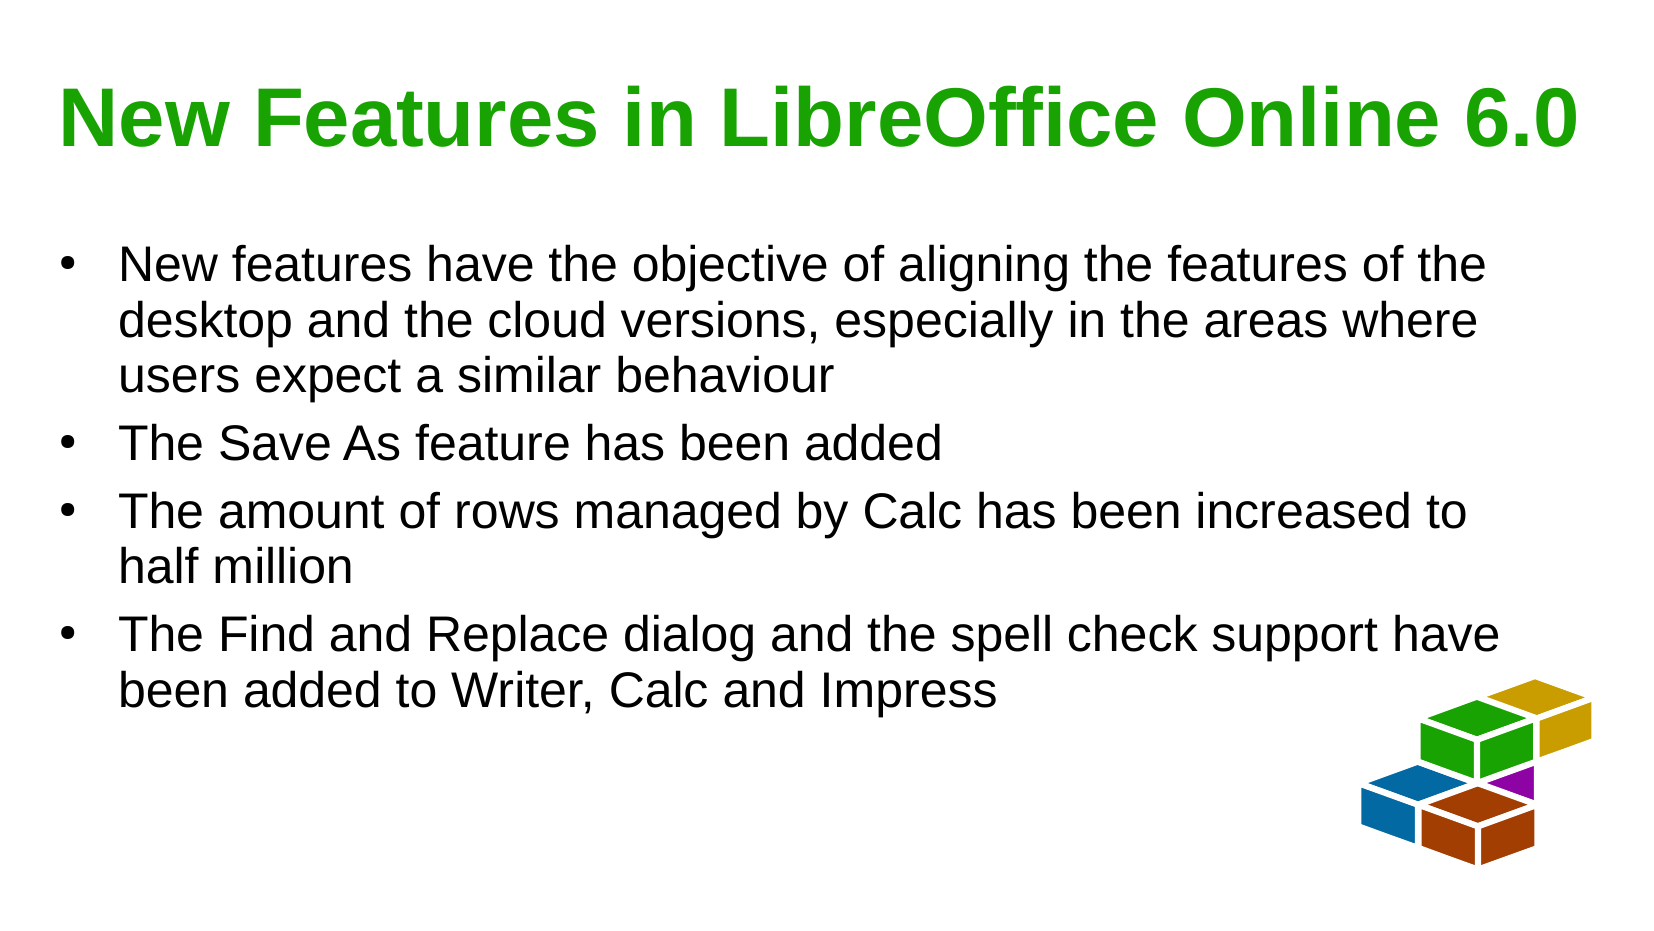

# New Features in LibreOffice Online 6.0
New features have the objective of aligning the features of the desktop and the cloud versions, especially in the areas where users expect a similar behaviour
The Save As feature has been added
The amount of rows managed by Calc has been increased to half million
The Find and Replace dialog and the spell check support have been added to Writer, Calc and Impress